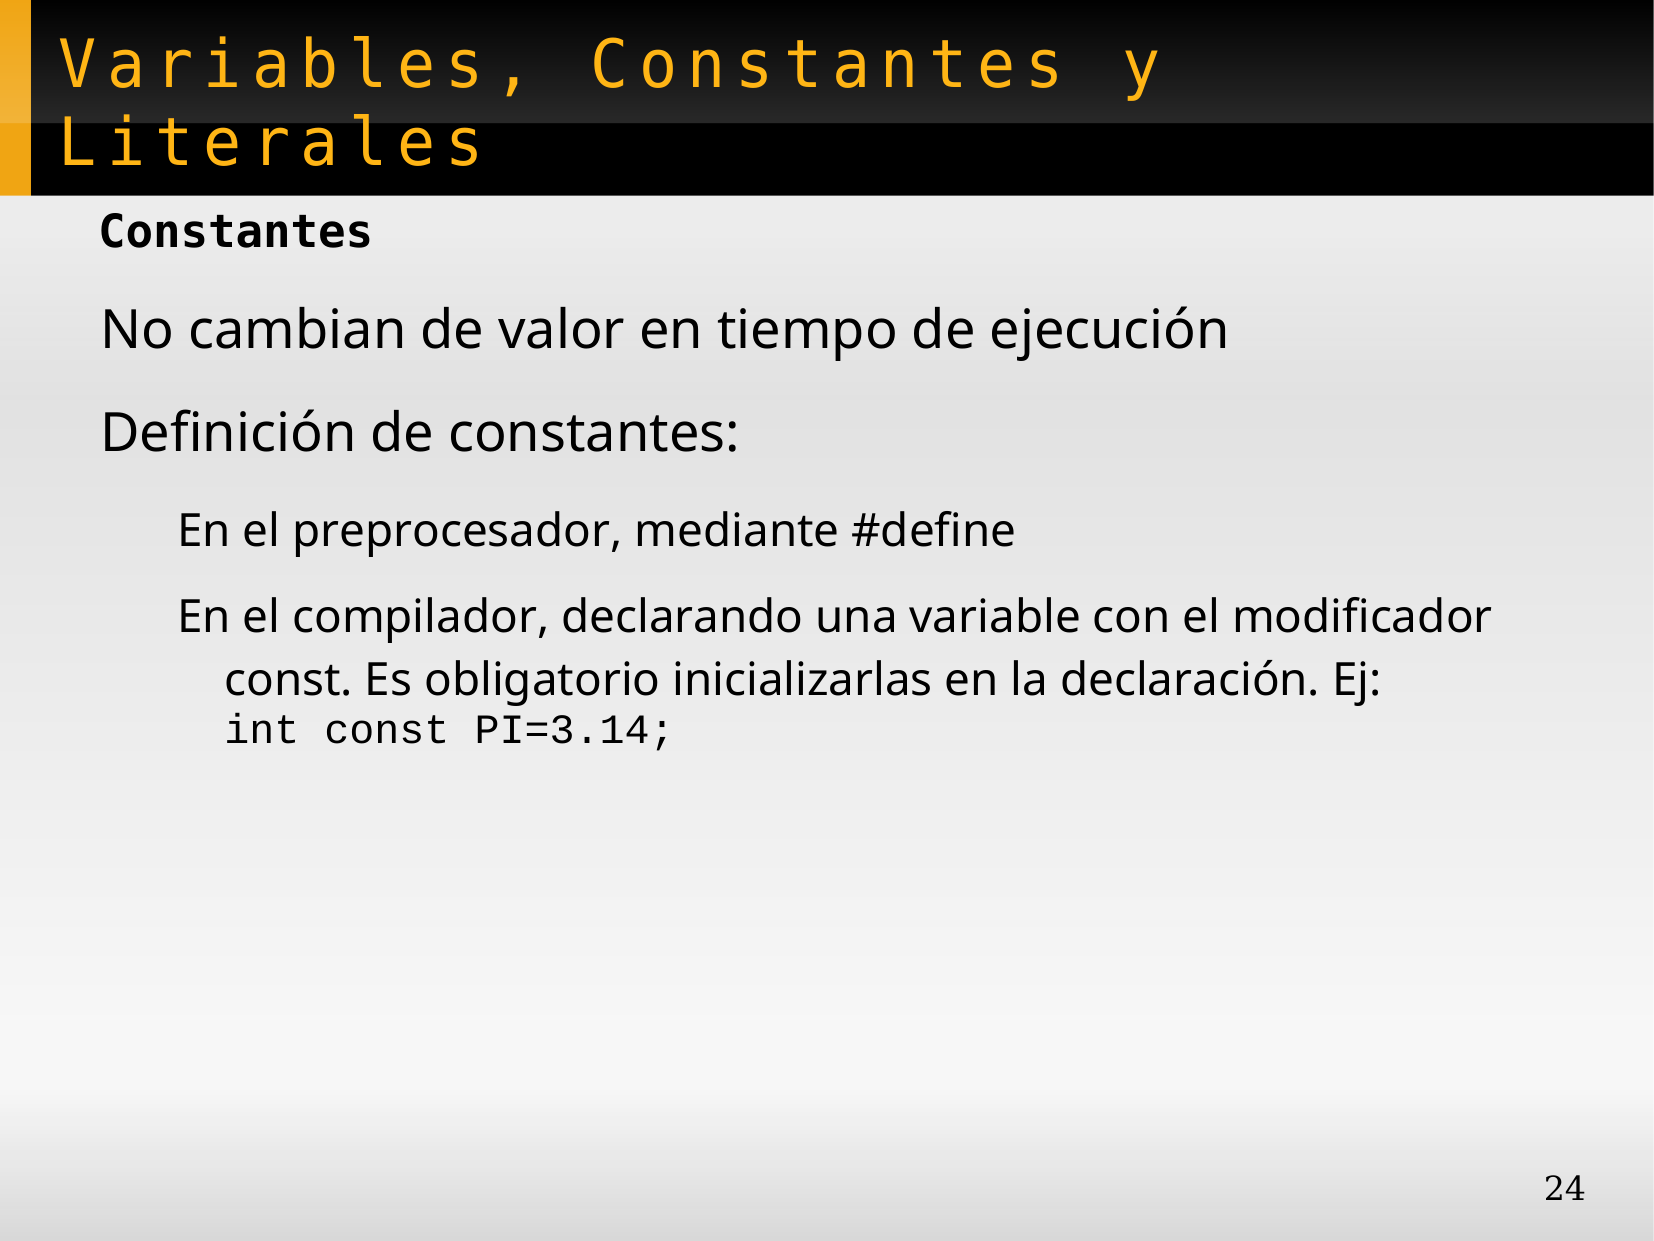

# Variables, Constantes y Literales
Constantes
No cambian de valor en tiempo de ejecución
Definición de constantes:
En el preprocesador, mediante #define
En el compilador, declarando una variable con el modificador const. Es obligatorio inicializarlas en la declaración. Ej:
int const PI=3.14;
24